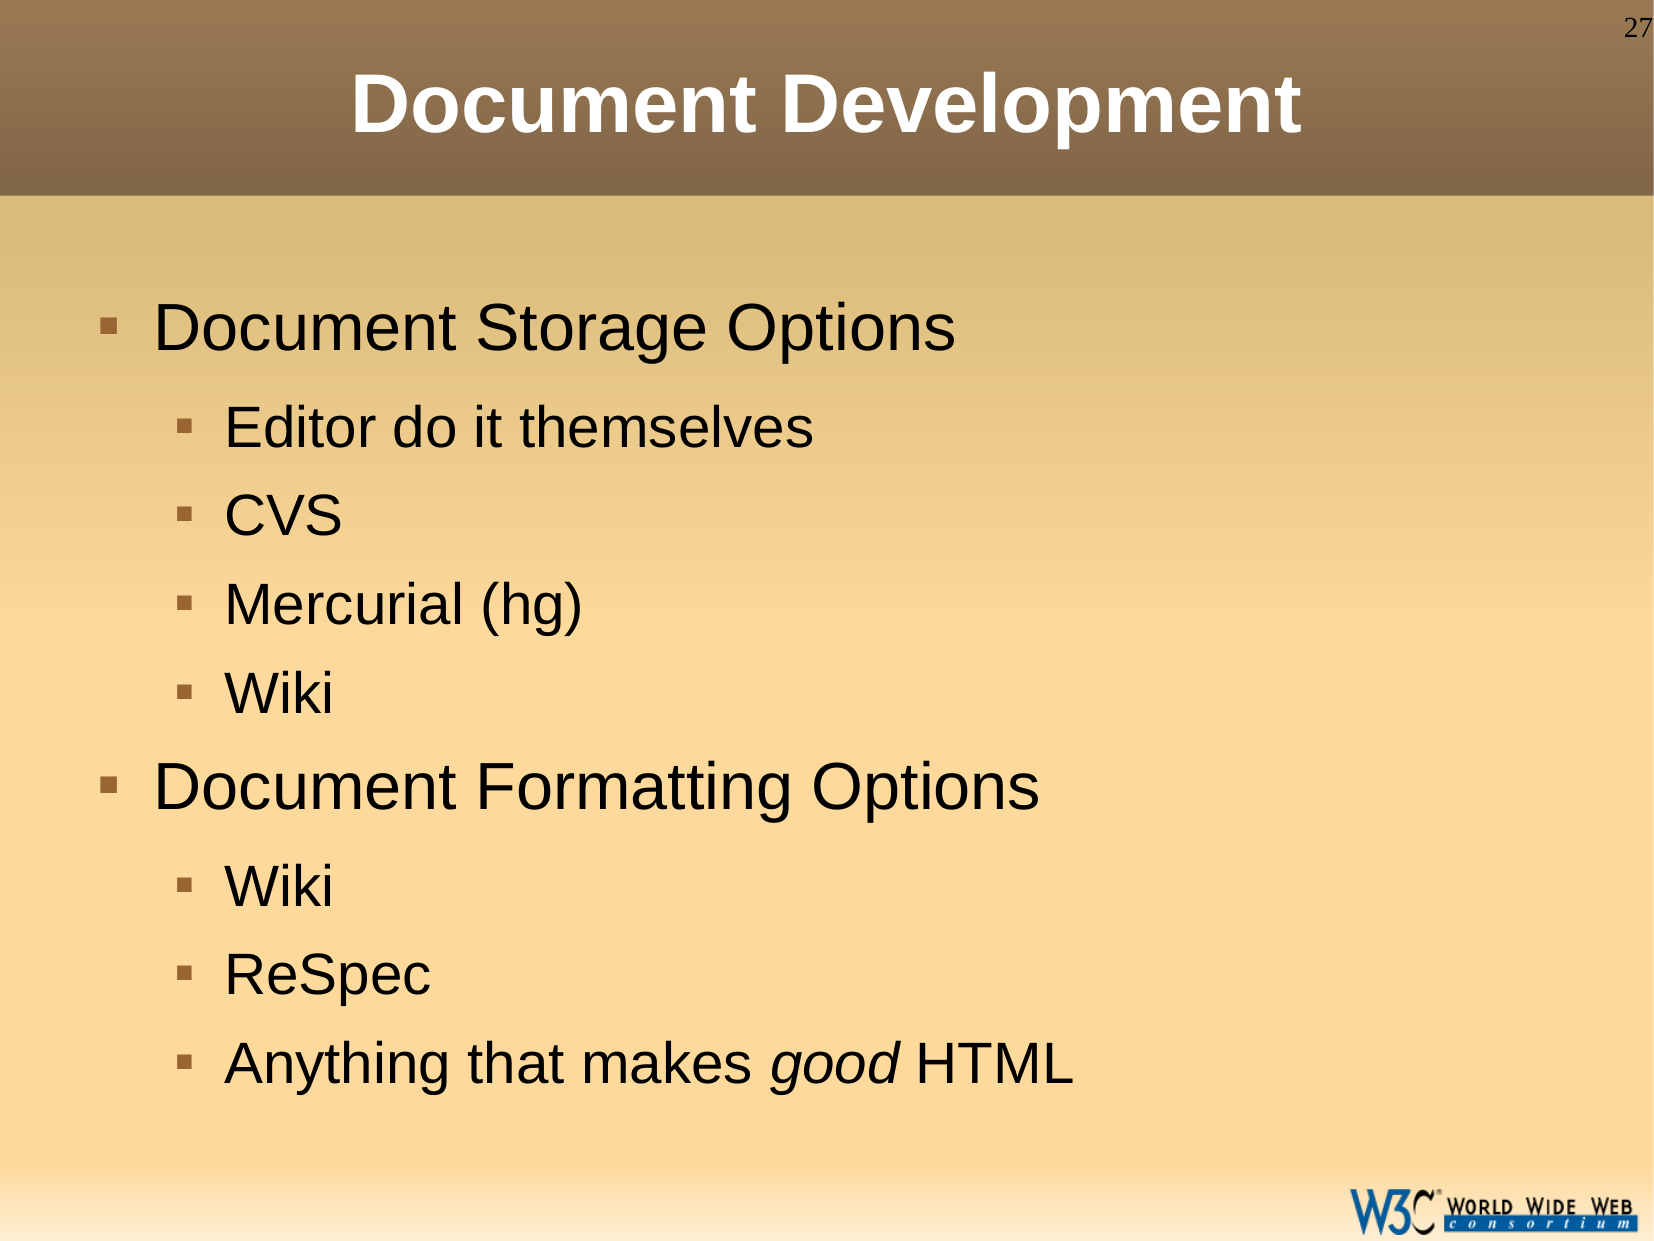

# Document Development
27
Document Storage Options
Editor do it themselves
CVS
Mercurial (hg)
Wiki
Document Formatting Options
Wiki
ReSpec
Anything that makes good HTML